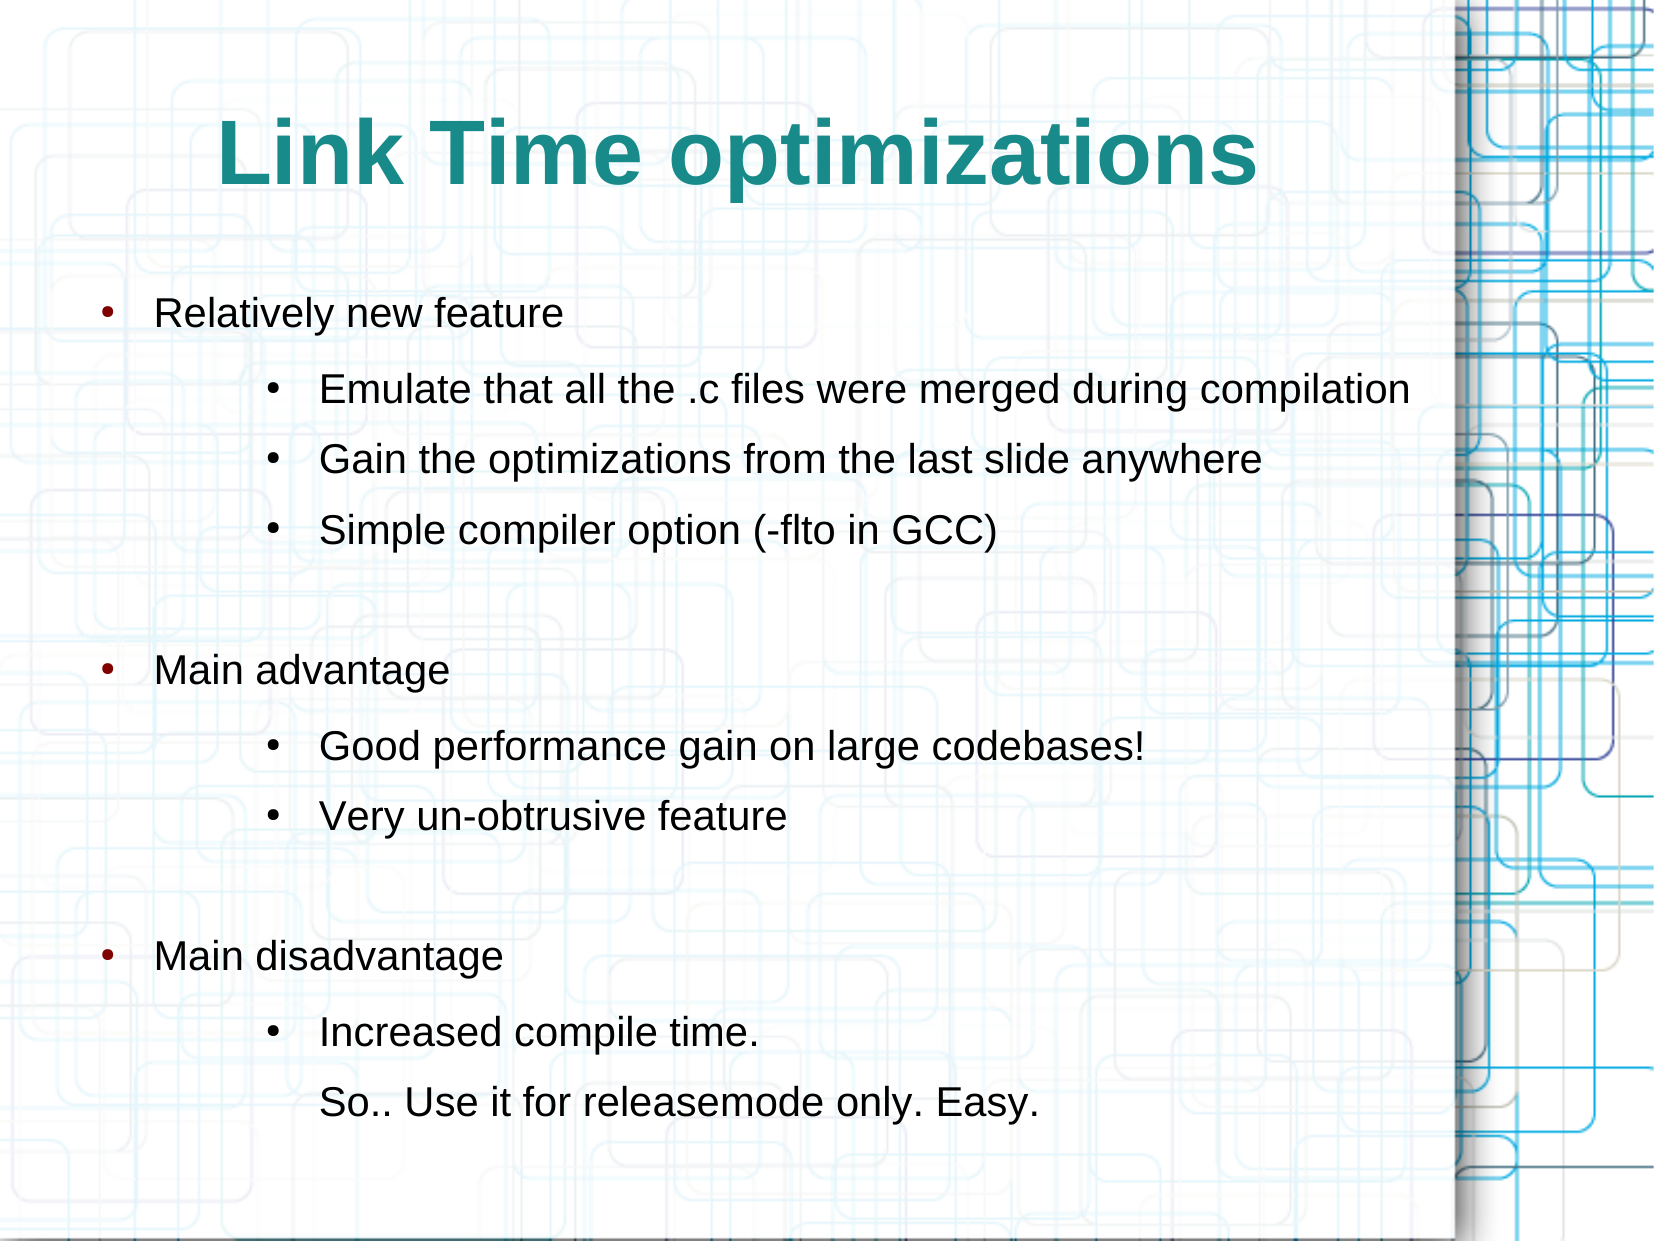

# Link Time optimizations
Relatively new feature
Emulate that all the .c files were merged during compilation
Gain the optimizations from the last slide anywhere
Simple compiler option (-flto in GCC)
Main advantage
Good performance gain on large codebases!
Very un-obtrusive feature
Main disadvantage
Increased compile time.
So.. Use it for releasemode only. Easy.